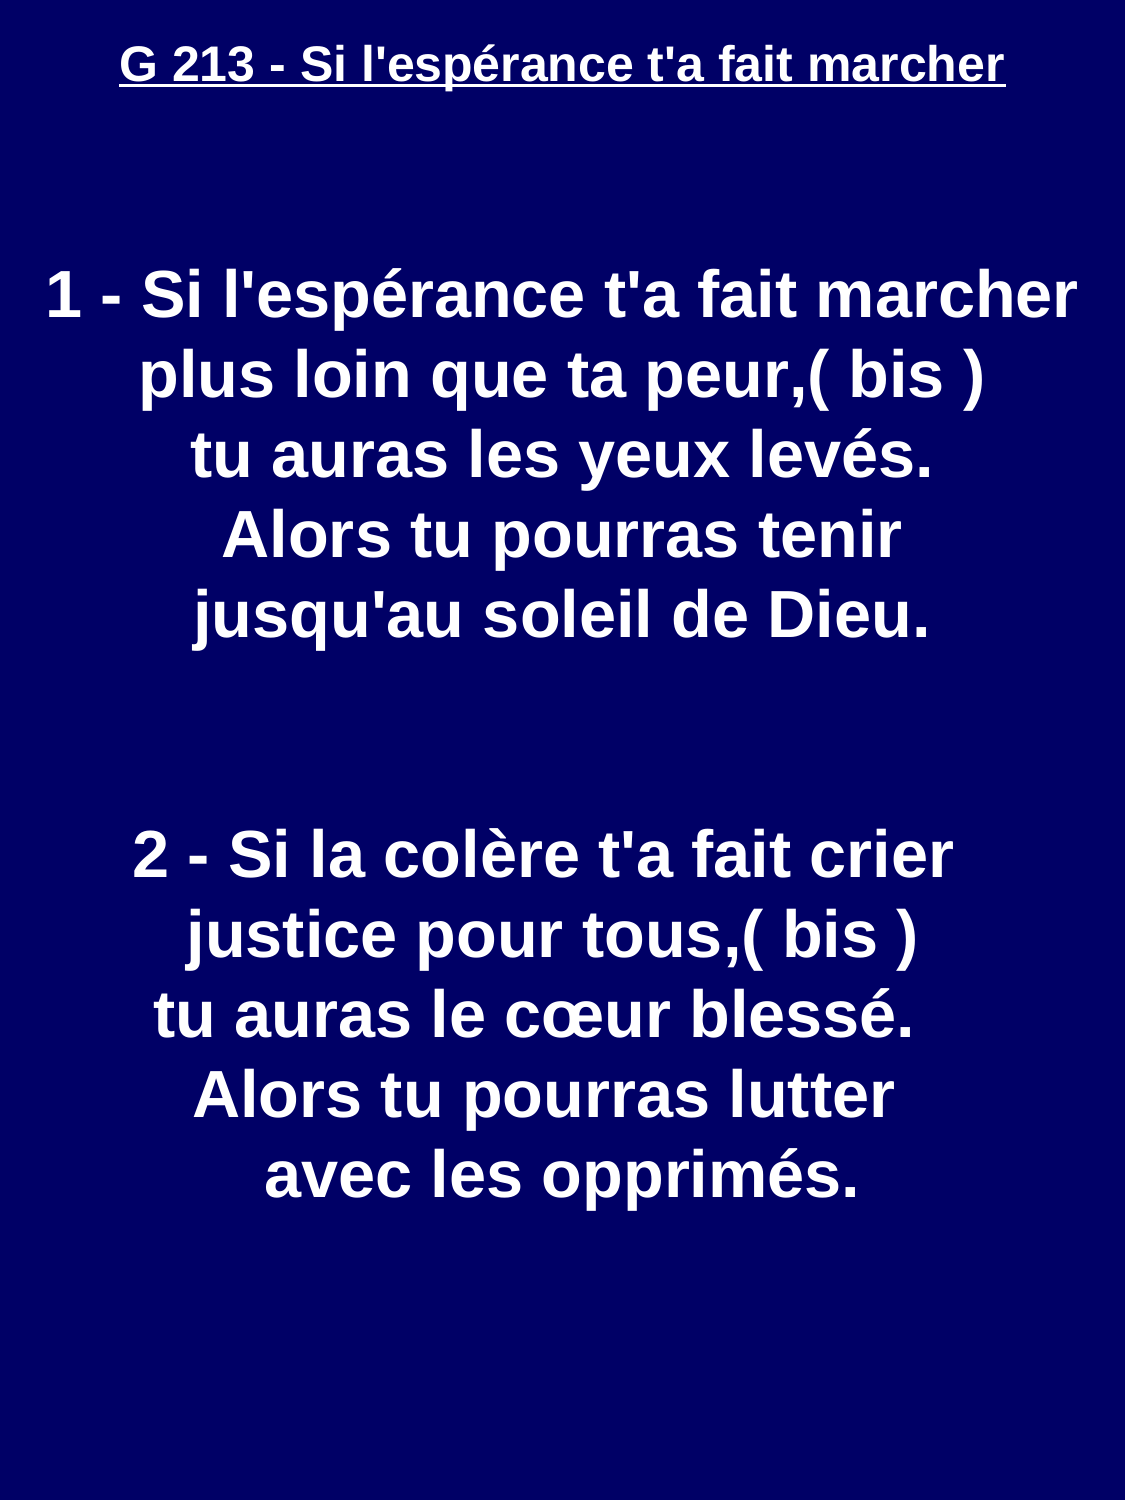

G 213 - Si l'espérance t'a fait marcher
1 - Si l'espérance t'a fait marcher
plus loin que ta peur,( bis )
tu auras les yeux levés.
Alors tu pourras tenir
jusqu'au soleil de Dieu.
2 - Si la colère t'a fait crier
justice pour tous,( bis )
tu auras le cœur blessé.
Alors tu pourras lutter
avec les opprimés.